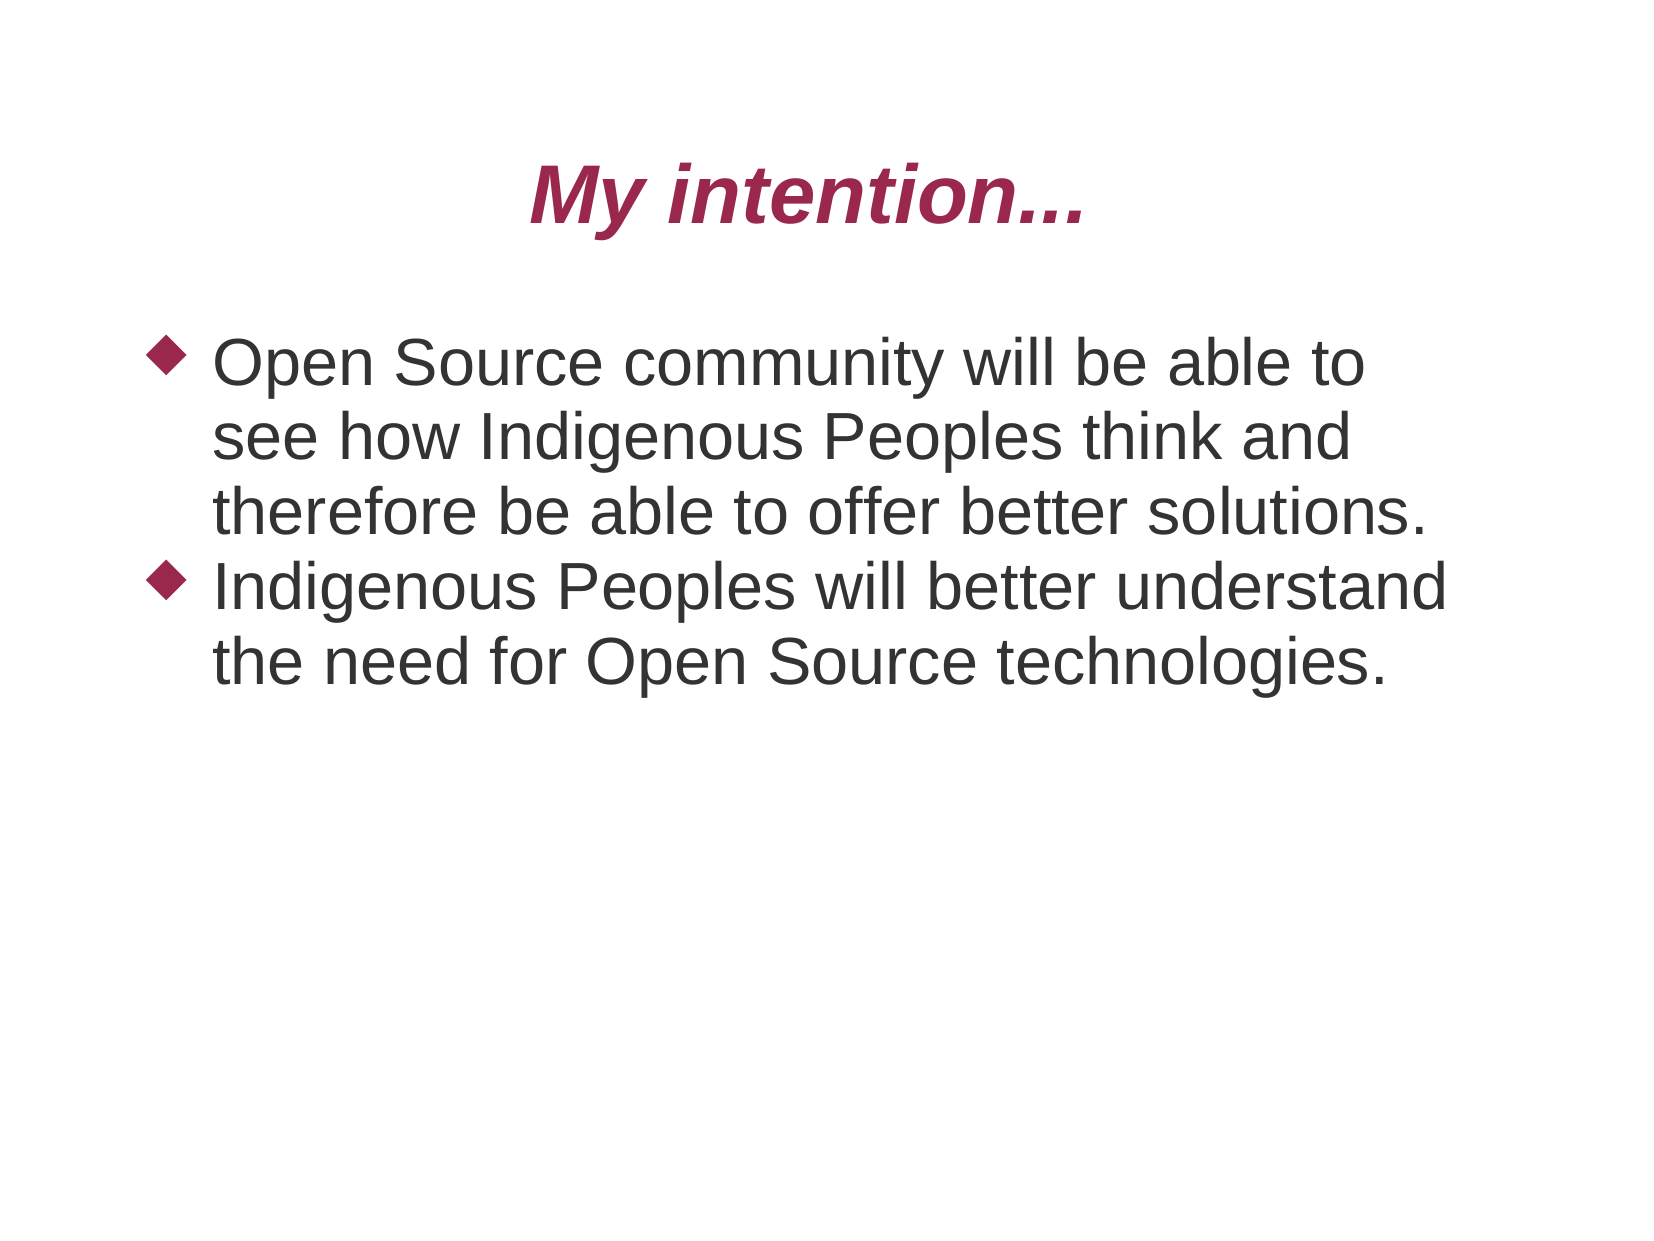

# My intention...
Open Source community will be able to see how Indigenous Peoples think and therefore be able to offer better solutions.
Indigenous Peoples will better understand the need for Open Source technologies.